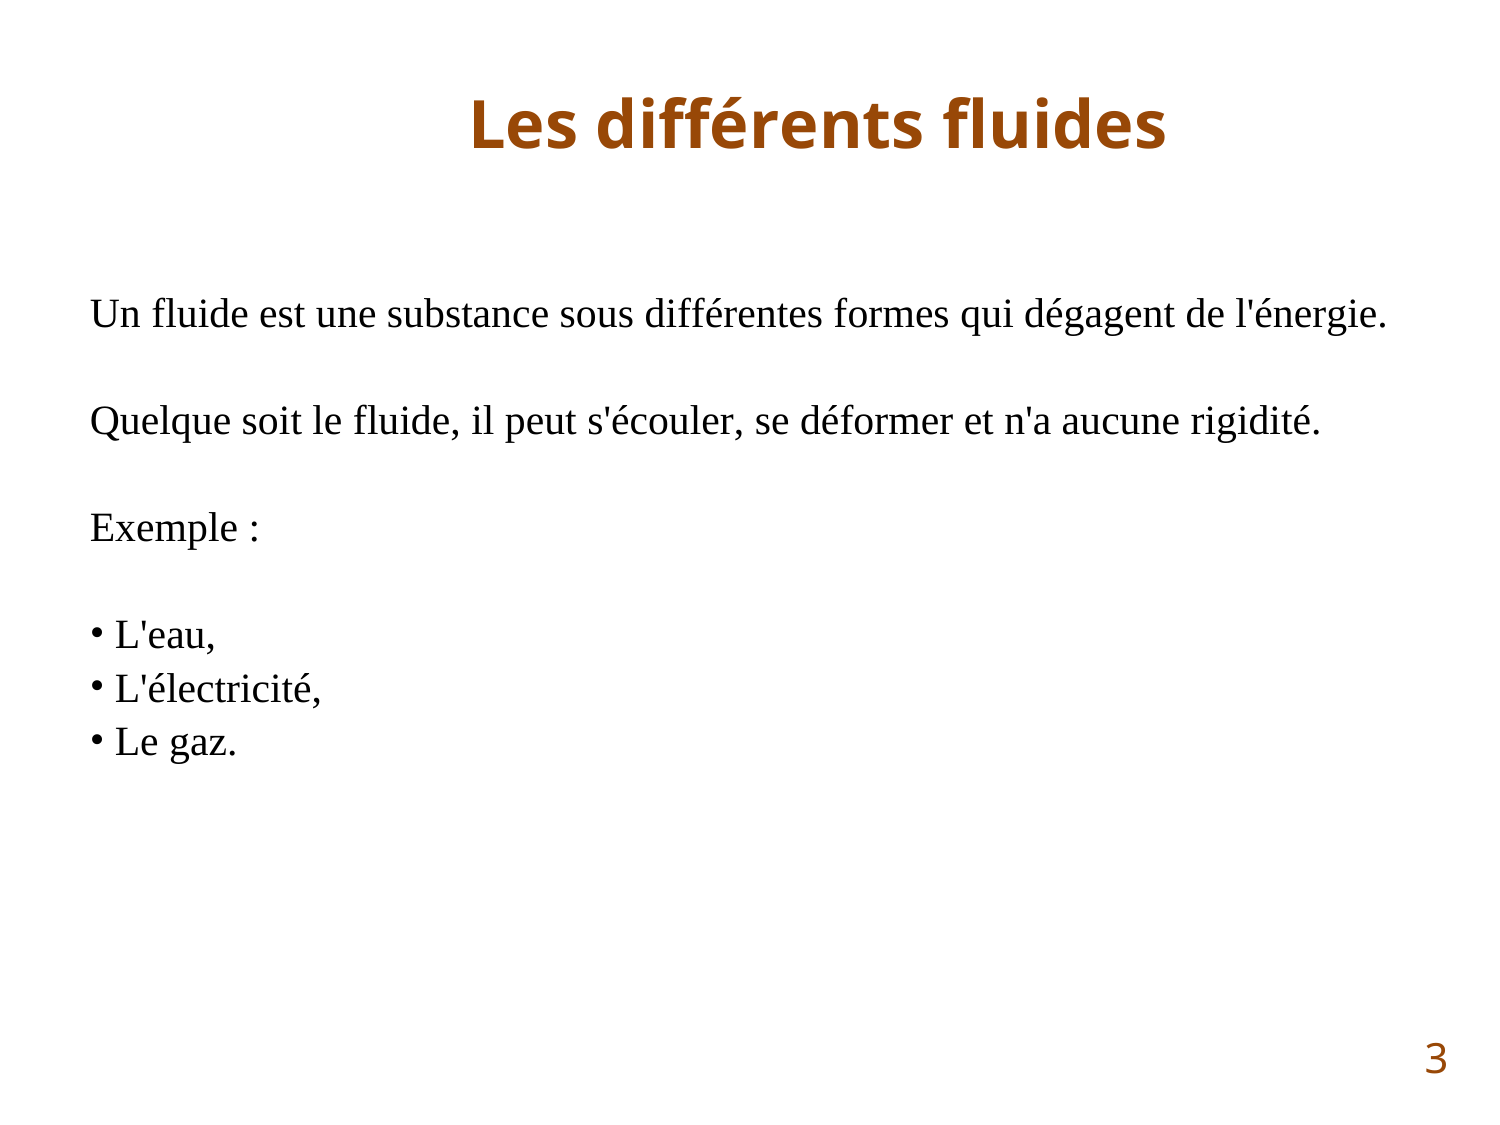

# Les différents fluides
Un fluide est une substance sous différentes formes qui dégagent de l'énergie.
Quelque soit le fluide, il peut s'écouler, se déformer et n'a aucune rigidité.
Exemple :
 L'eau,
 L'électricité,
 Le gaz.